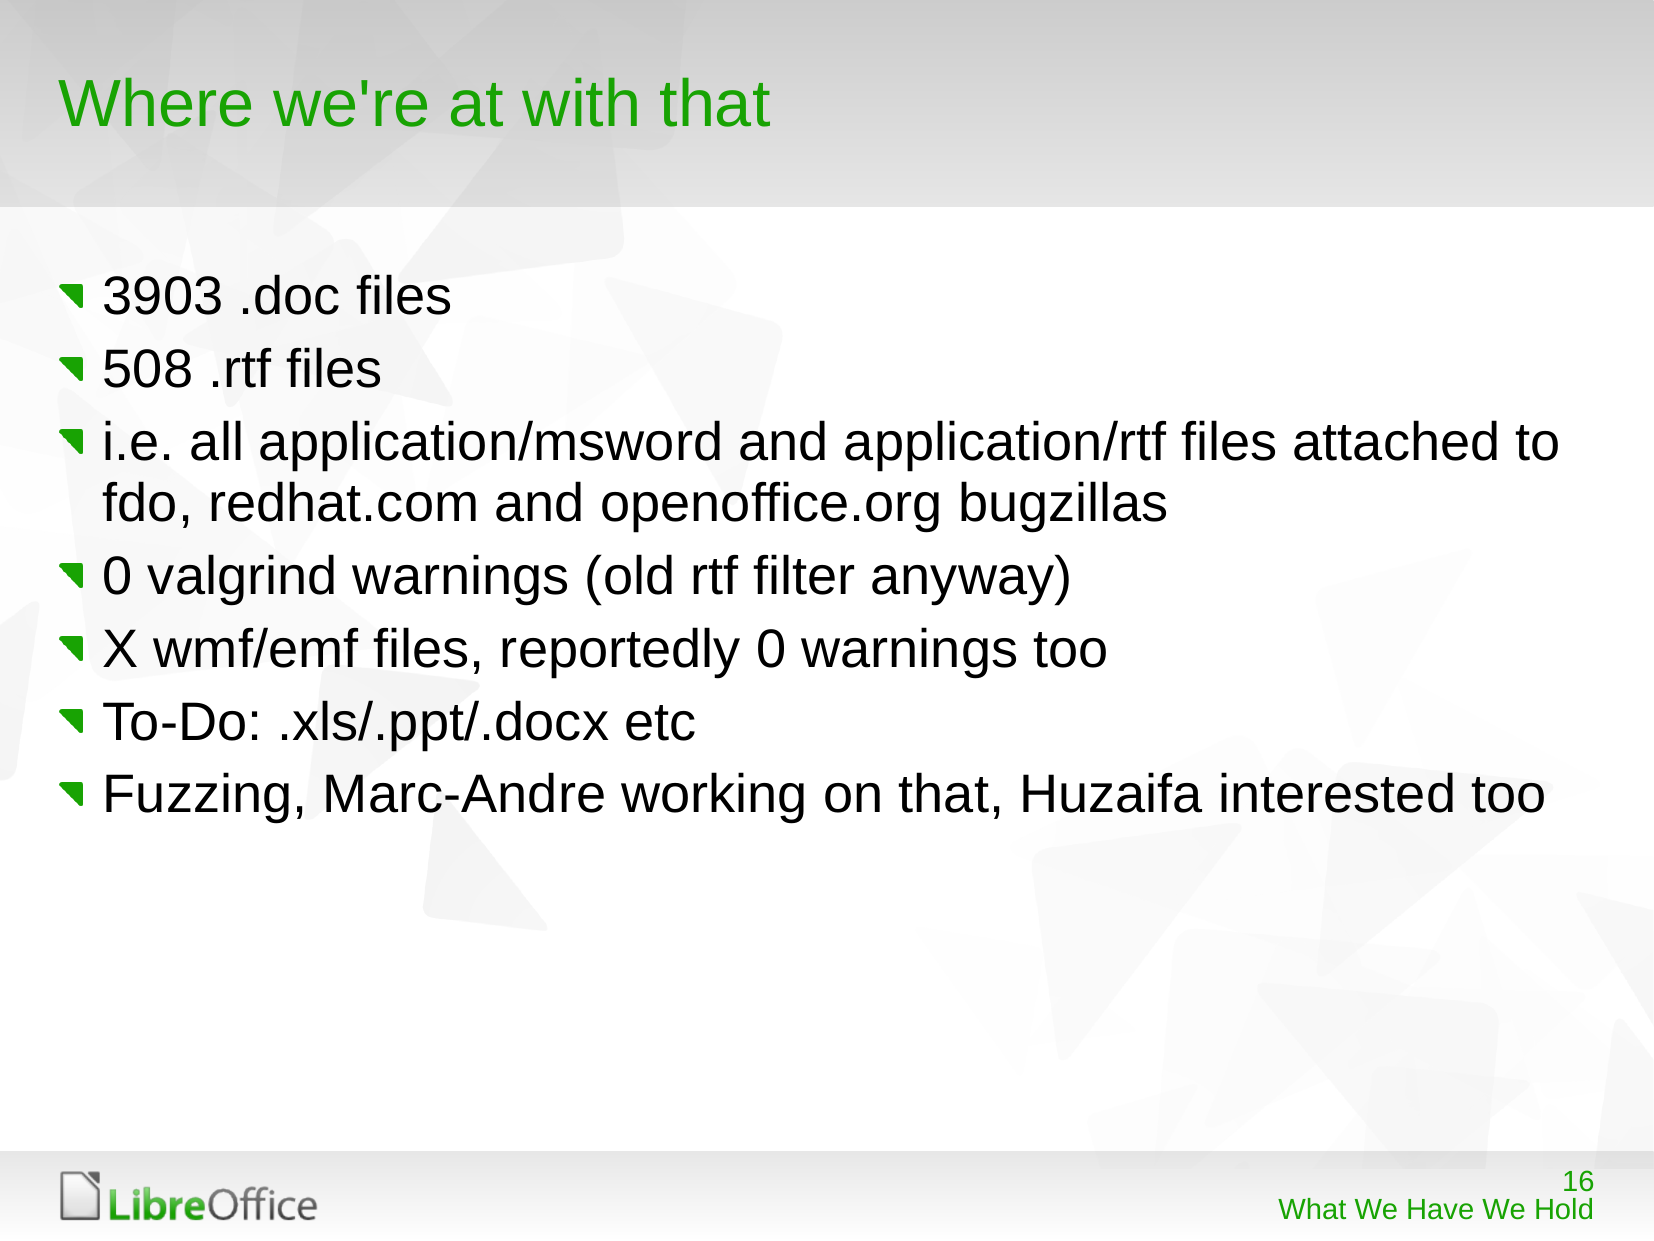

# Where we're at with that
3903 .doc files
508 .rtf files
i.e. all application/msword and application/rtf files attached to fdo, redhat.com and openoffice.org bugzillas
0 valgrind warnings (old rtf filter anyway)
X wmf/emf files, reportedly 0 warnings too
To-Do: .xls/.ppt/.docx etc
Fuzzing, Marc-Andre working on that, Huzaifa interested too
16
What We Have We Hold